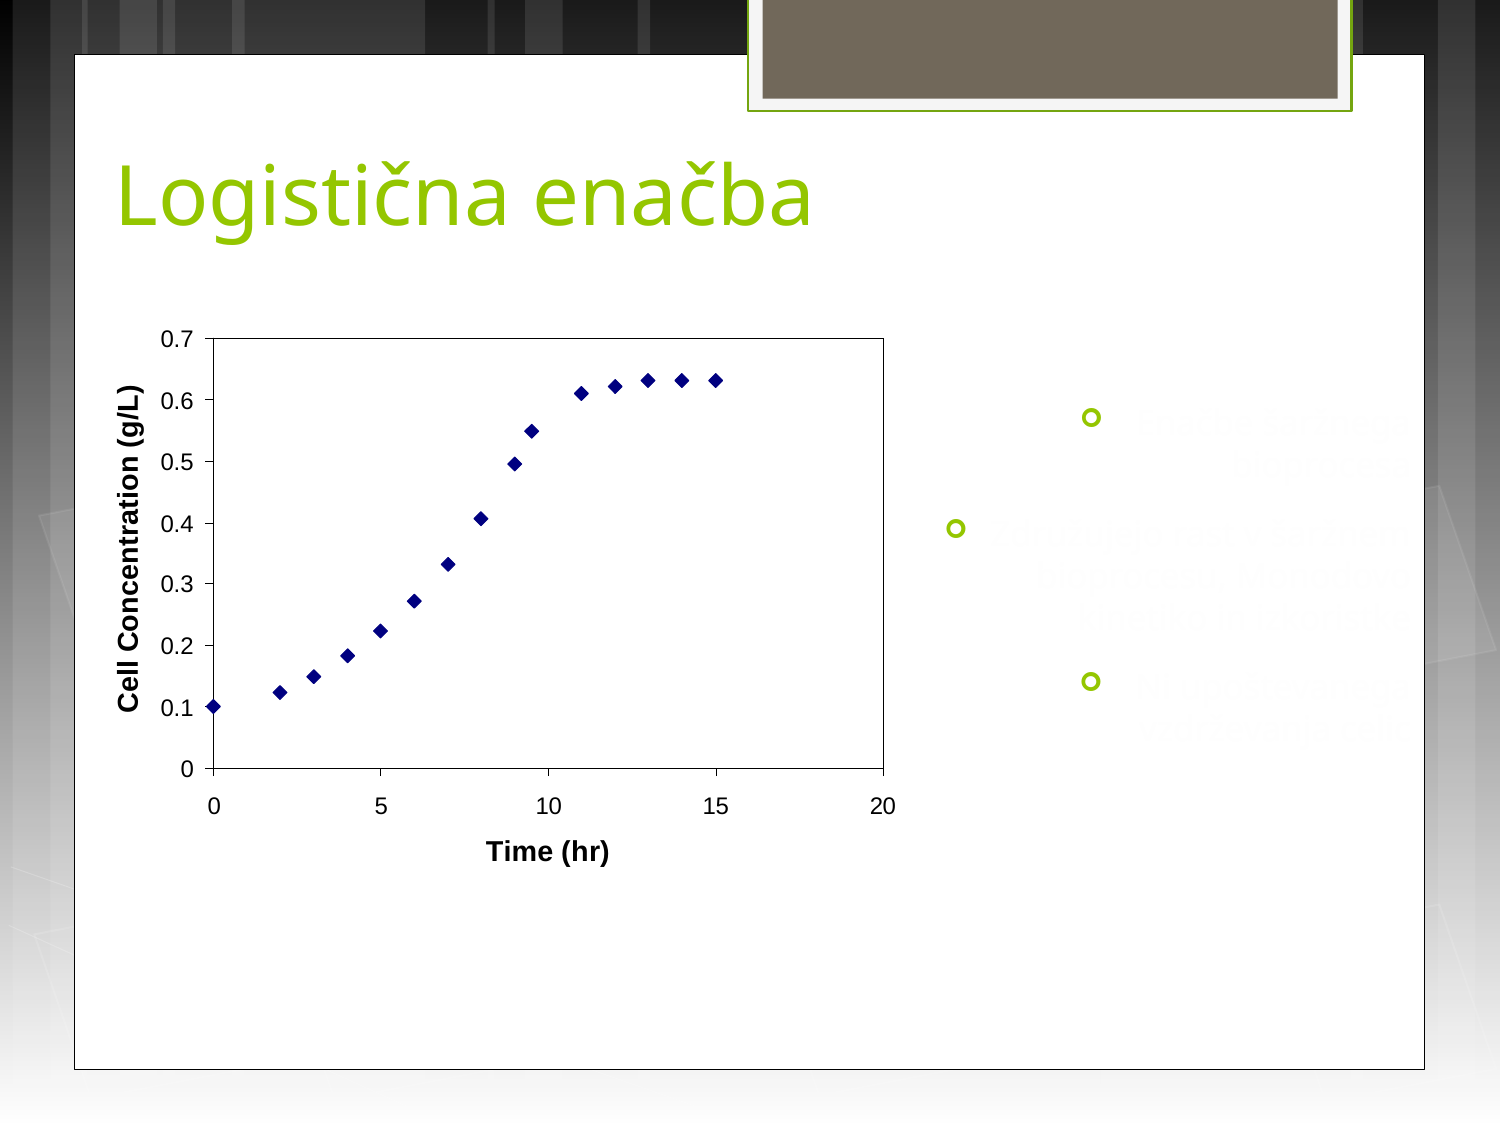

# Logistična enačba
Enačbe šaržnega bioprocesa
Združujejo rast v šaržnem bioprocesu, Monodovo kinetiko in izkoristke
Ni upoštevanega vzdrževanja celic